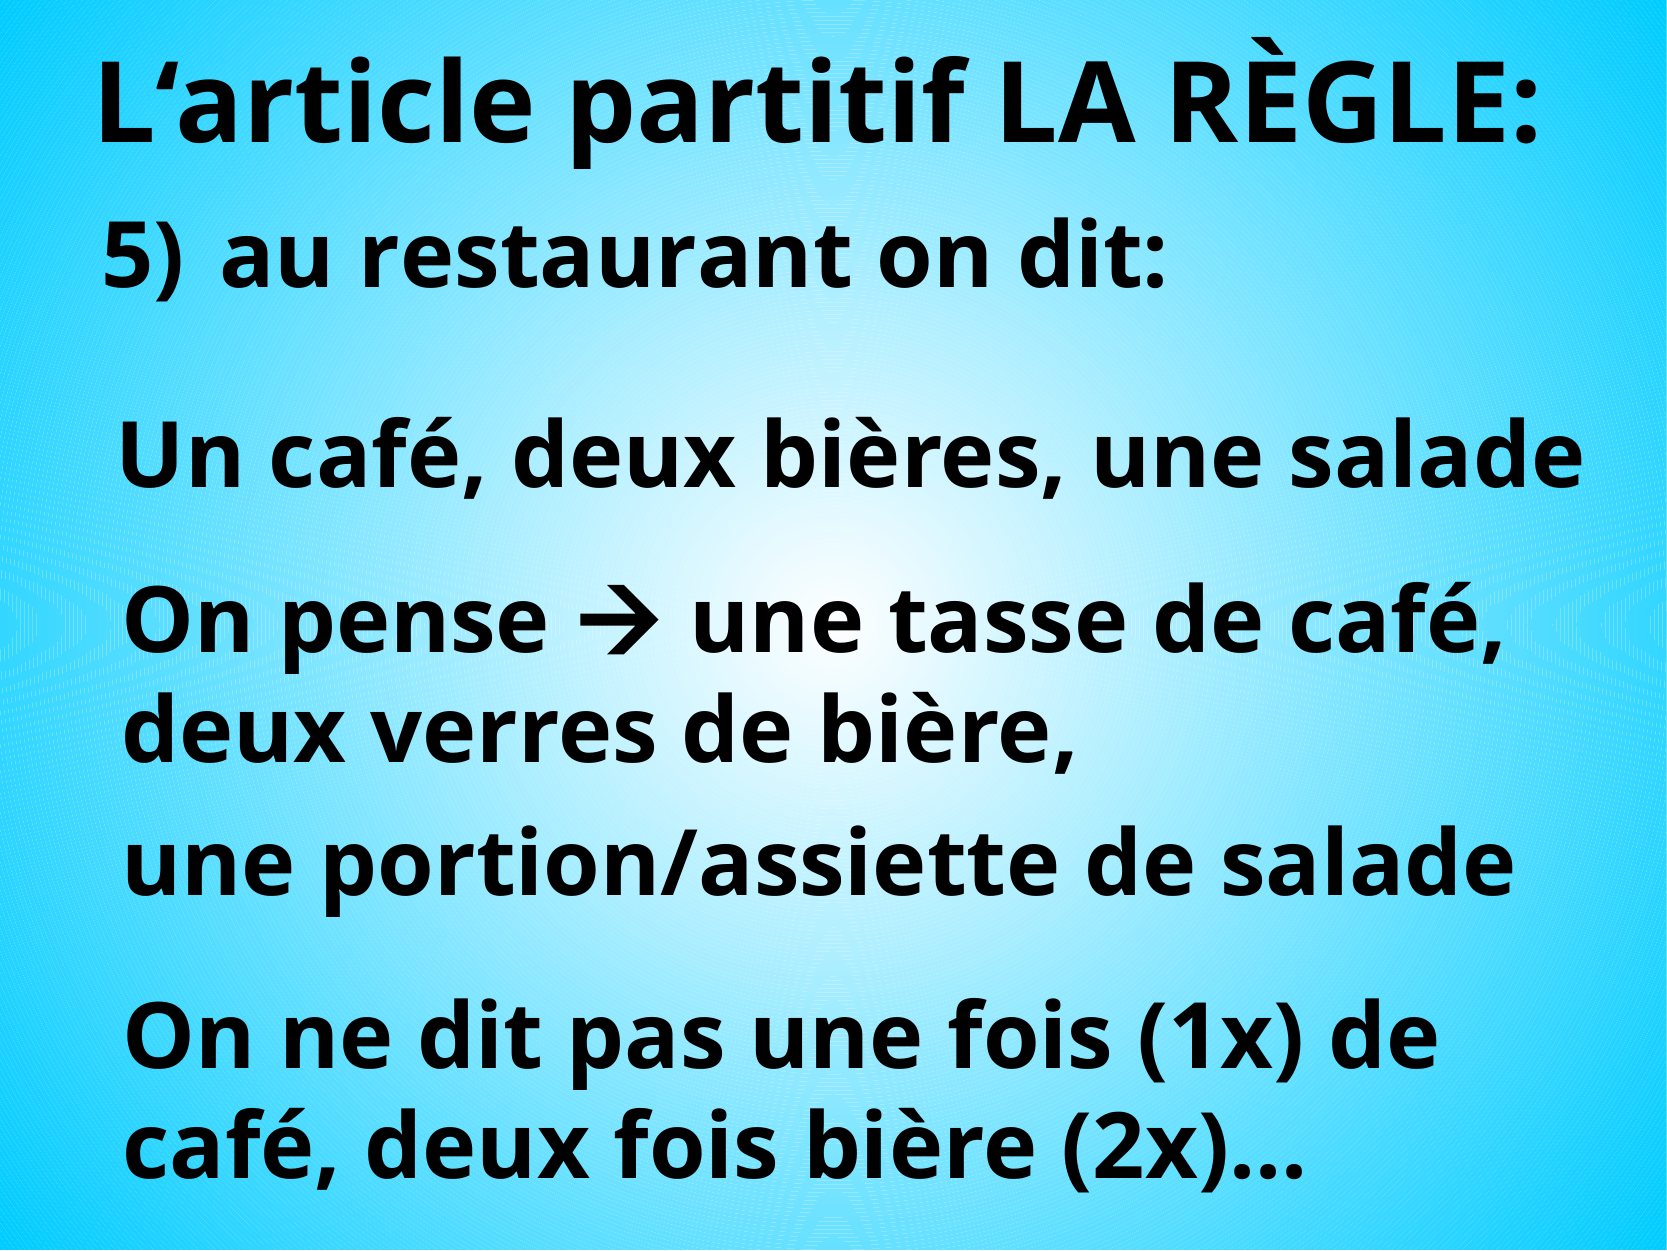

L‘article partitif LA RÈGLE:
# 5) au restaurant on dit:
Un café, deux bières, une salade
On pense  une tasse de café, deux verres de bière,
une portion/assiette de salade
On ne dit pas une fois (1x) de café, deux fois bière (2x)...